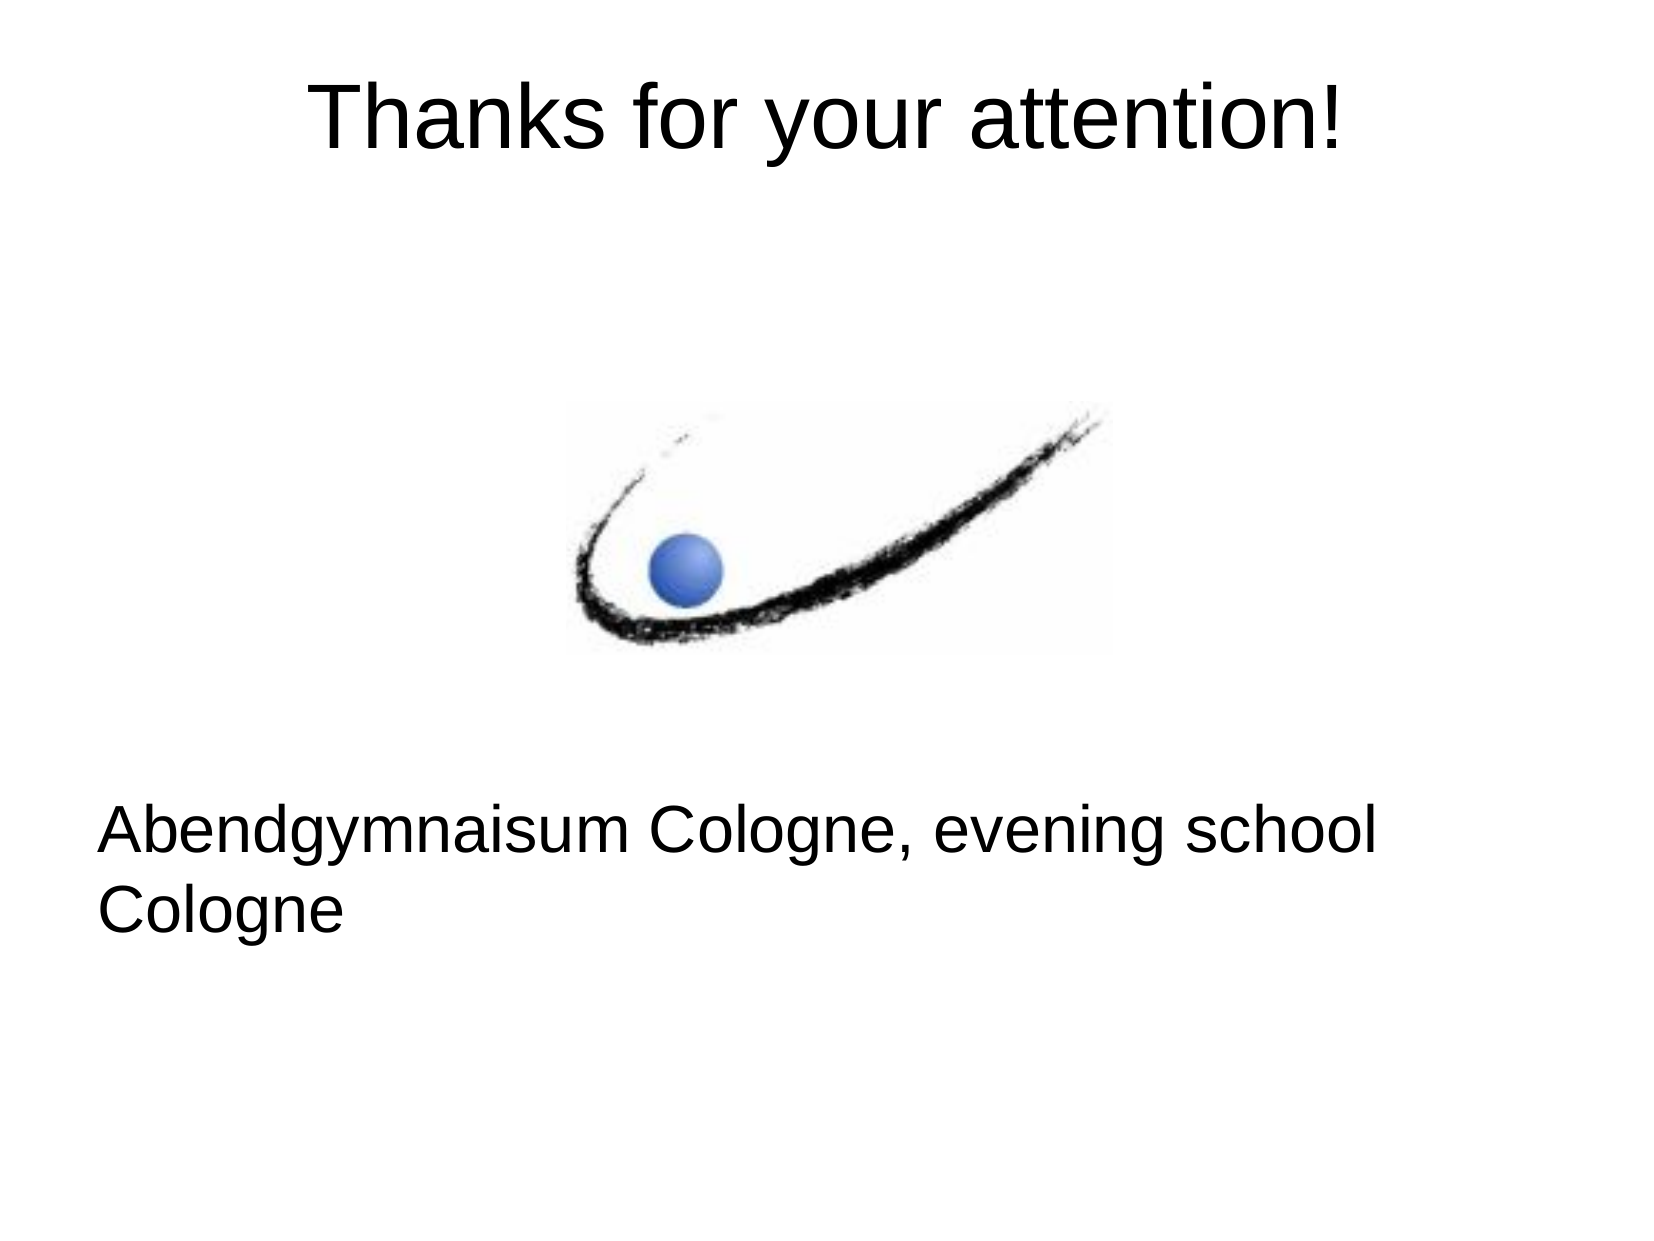

# Thanks for your attention!
Abendgymnaisum Cologne, evening school Cologne